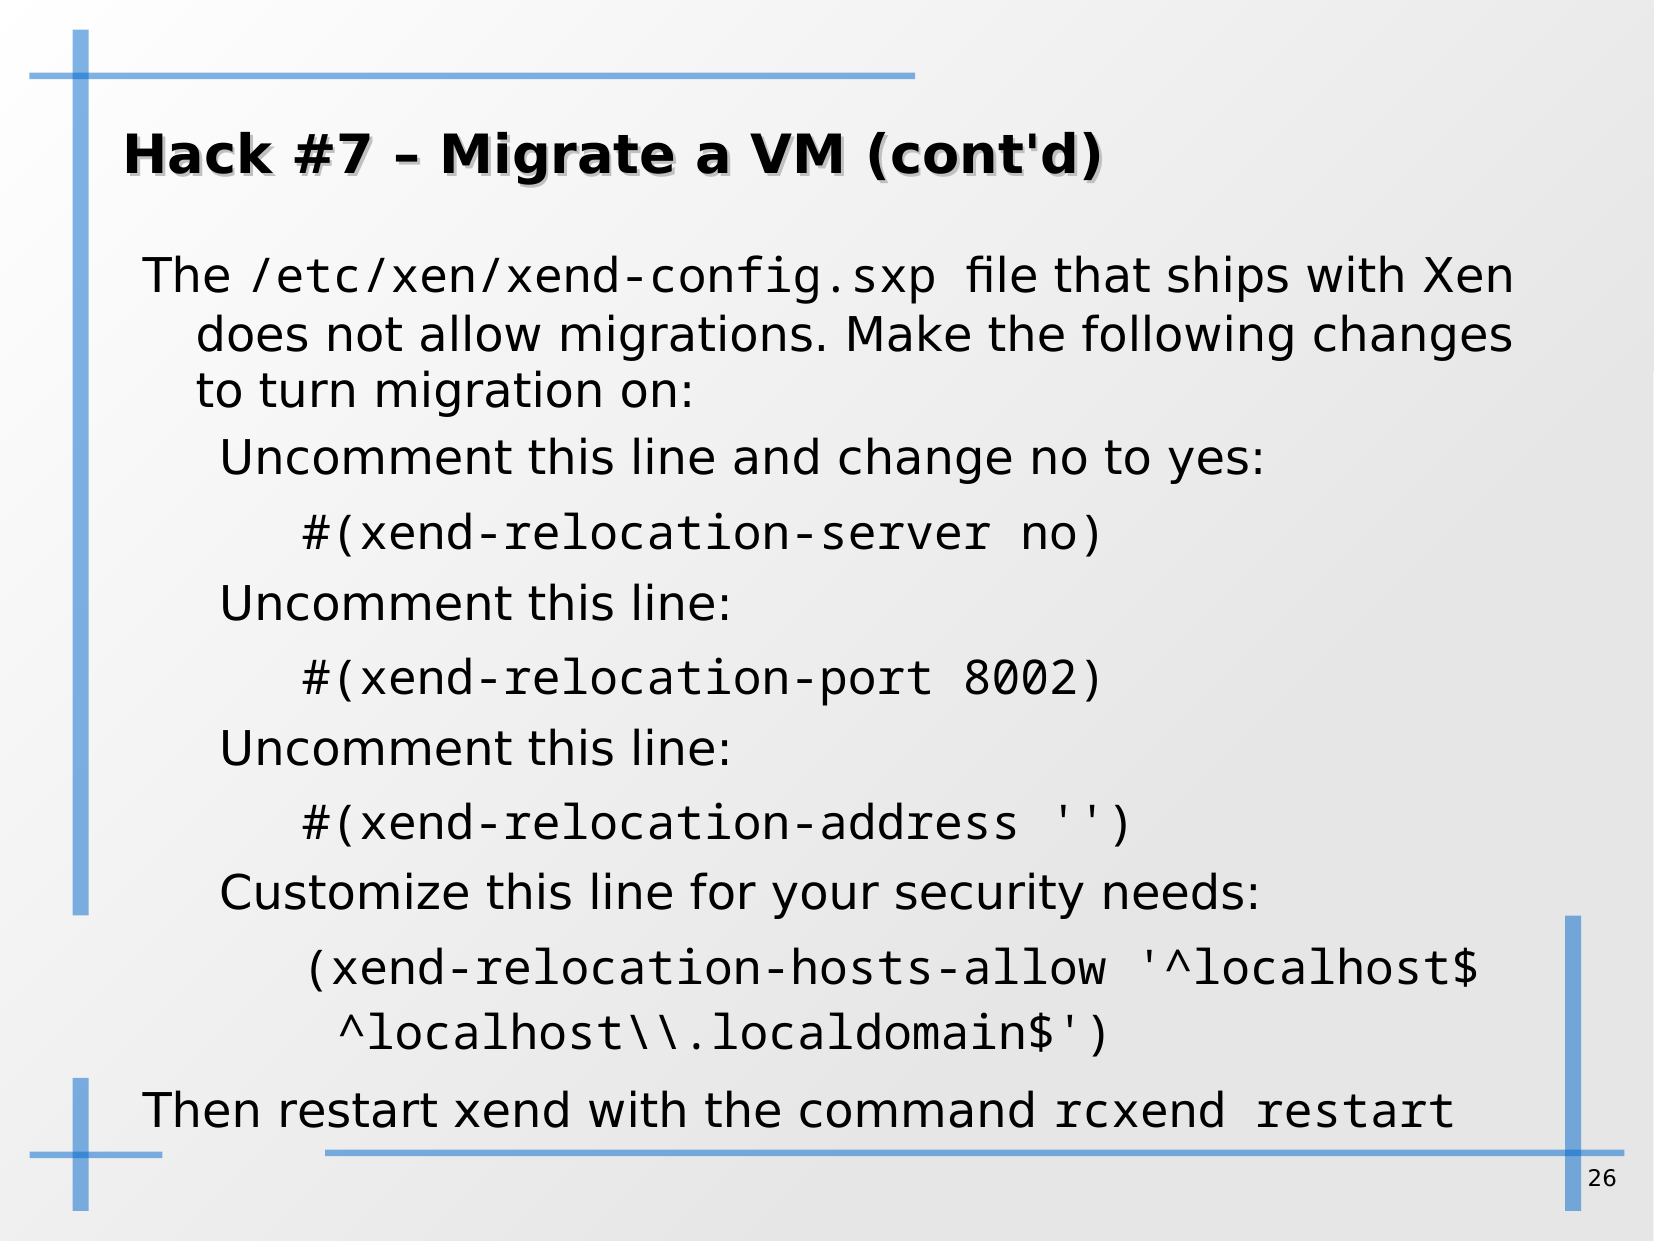

# Hack #7 – Migrate a VM (cont'd)
The /etc/xen/xend-config.sxp file that ships with Xen does not allow migrations. Make the following changes to turn migration on:
Uncomment this line and change no to yes:
#(xend-relocation-server no)
Uncomment this line:
#(xend-relocation-port 8002)
Uncomment this line:
#(xend-relocation-address '')
Customize this line for your security needs:
(xend-relocation-hosts-allow '^localhost$ ^localhost\\.localdomain$')
Then restart xend with the command rcxend restart